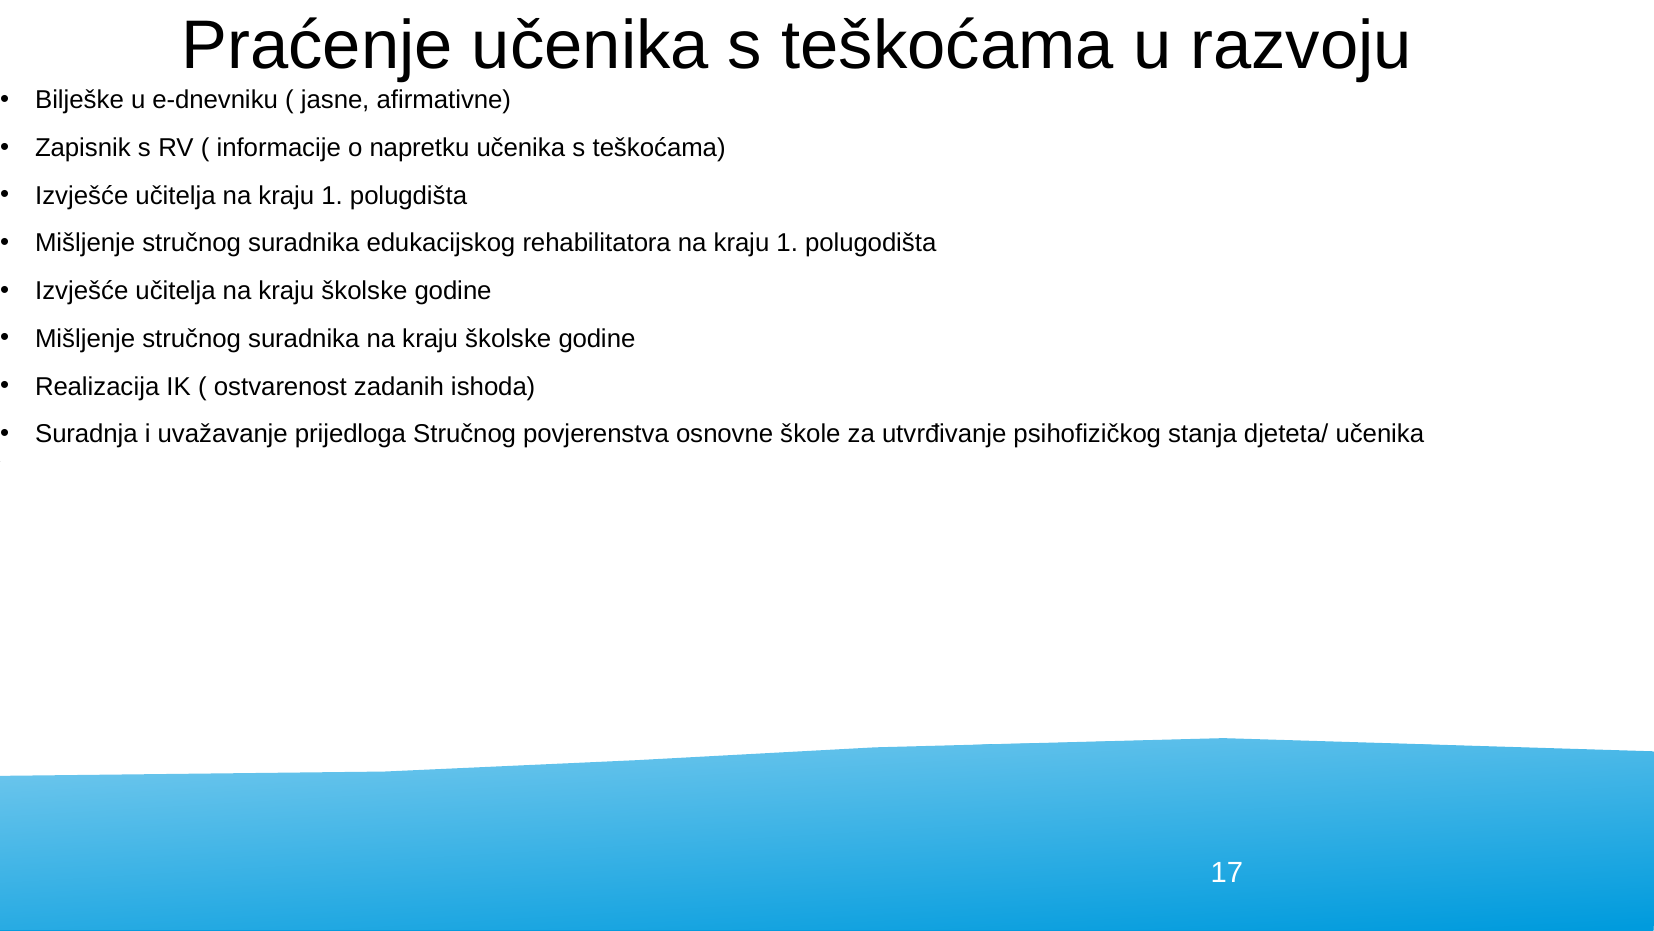

# Praćenje učenika s teškoćama u razvoju
Bilješke u e-dnevniku ( jasne, afirmativne)
Zapisnik s RV ( informacije o napretku učenika s teškoćama)
Izvješće učitelja na kraju 1. polugdišta
Mišljenje stručnog suradnika edukacijskog rehabilitatora na kraju 1. polugodišta
Izvješće učitelja na kraju školske godine
Mišljenje stručnog suradnika na kraju školske godine
Realizacija IK ( ostvarenost zadanih ishoda)
Suradnja i uvažavanje prijedloga Stručnog povjerenstva osnovne škole za utvrđivanje psihofizičkog stanja djeteta/ učenika